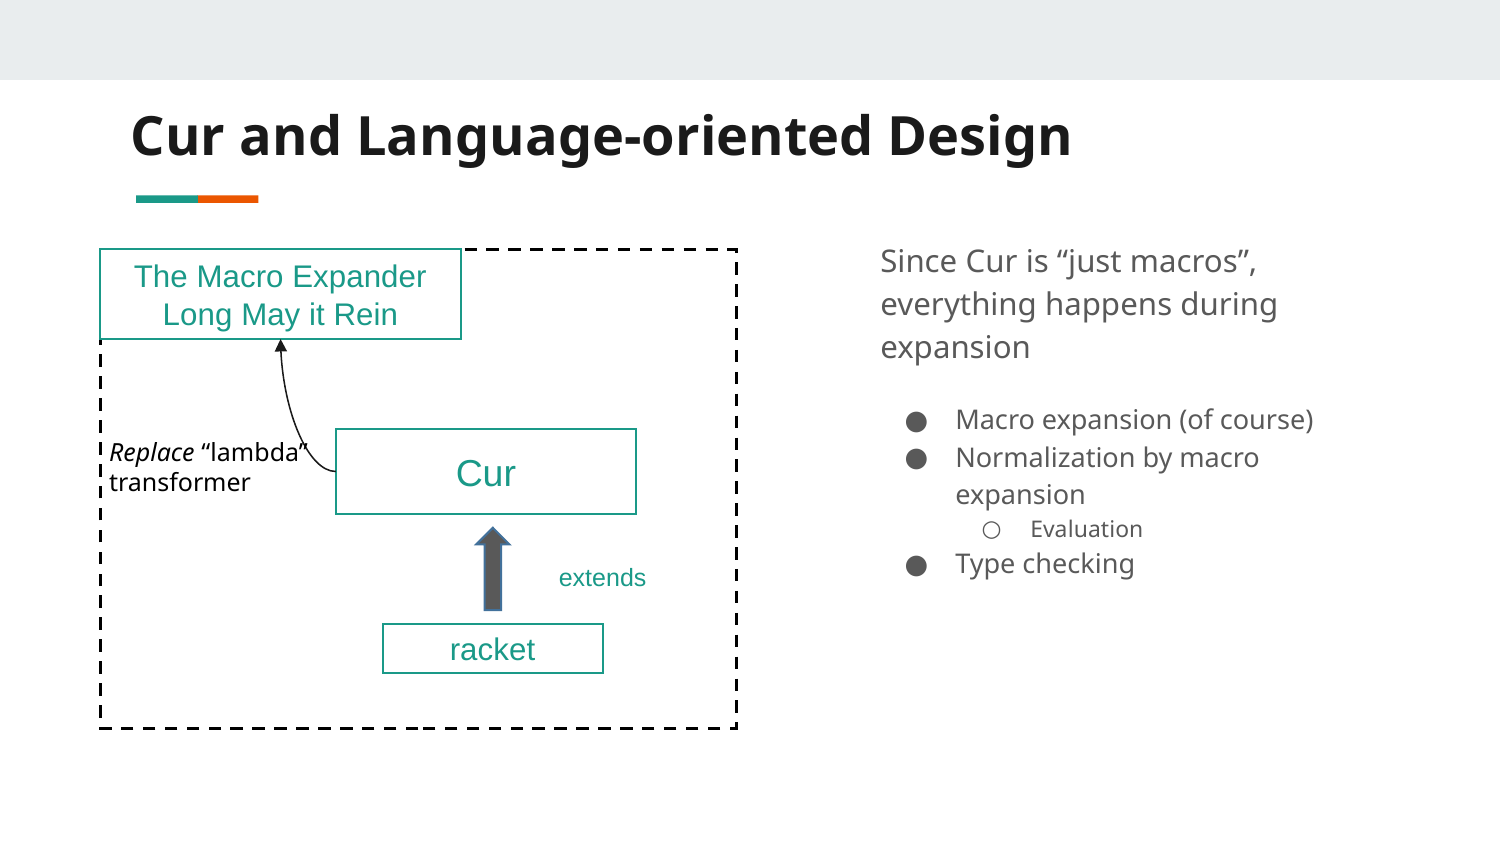

# Cur and Language-oriented Design
Since Cur is “just macros”,
everything happens during expansion
Macro expansion (of course)
Normalization by macro expansion
Evaluation
Type checking
The Macro Expander Long May it Rein
Replace “lambda” transformer
Cur
extends
racket